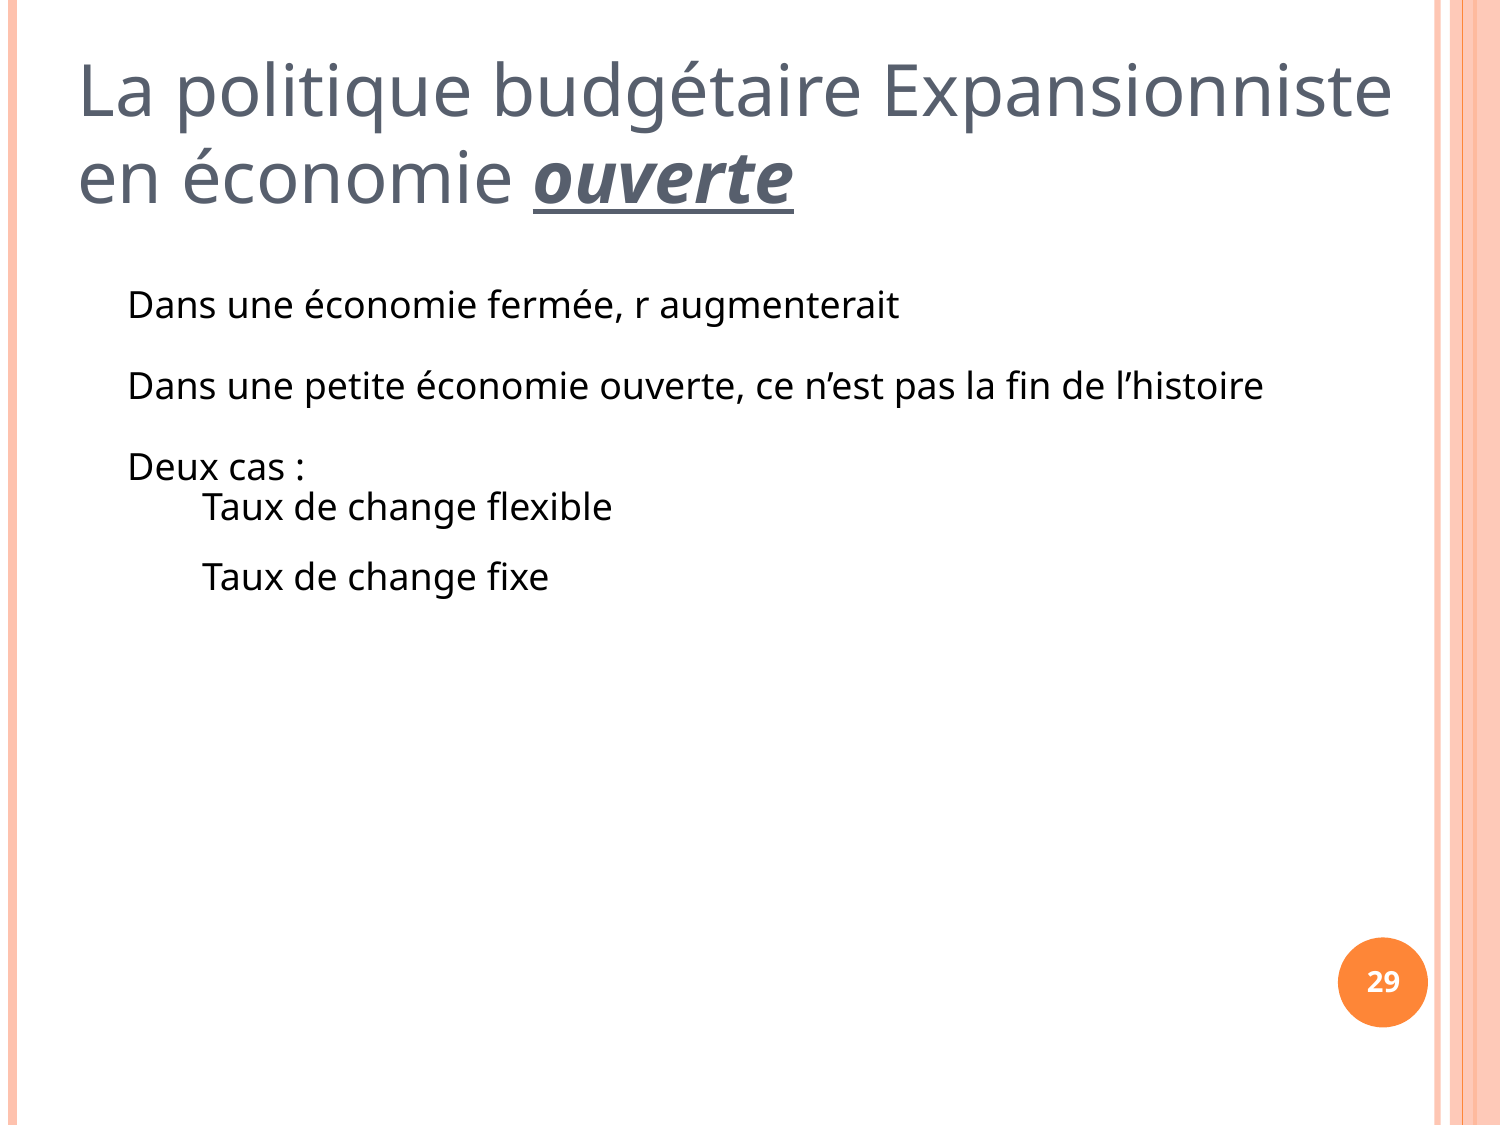

# La politique budgétaire Expansionniste en économie ouverte
Dans une économie fermée, r augmenterait
Dans une petite économie ouverte, ce n’est pas la fin de l’histoire
Deux cas :
Taux de change flexible
Taux de change fixe